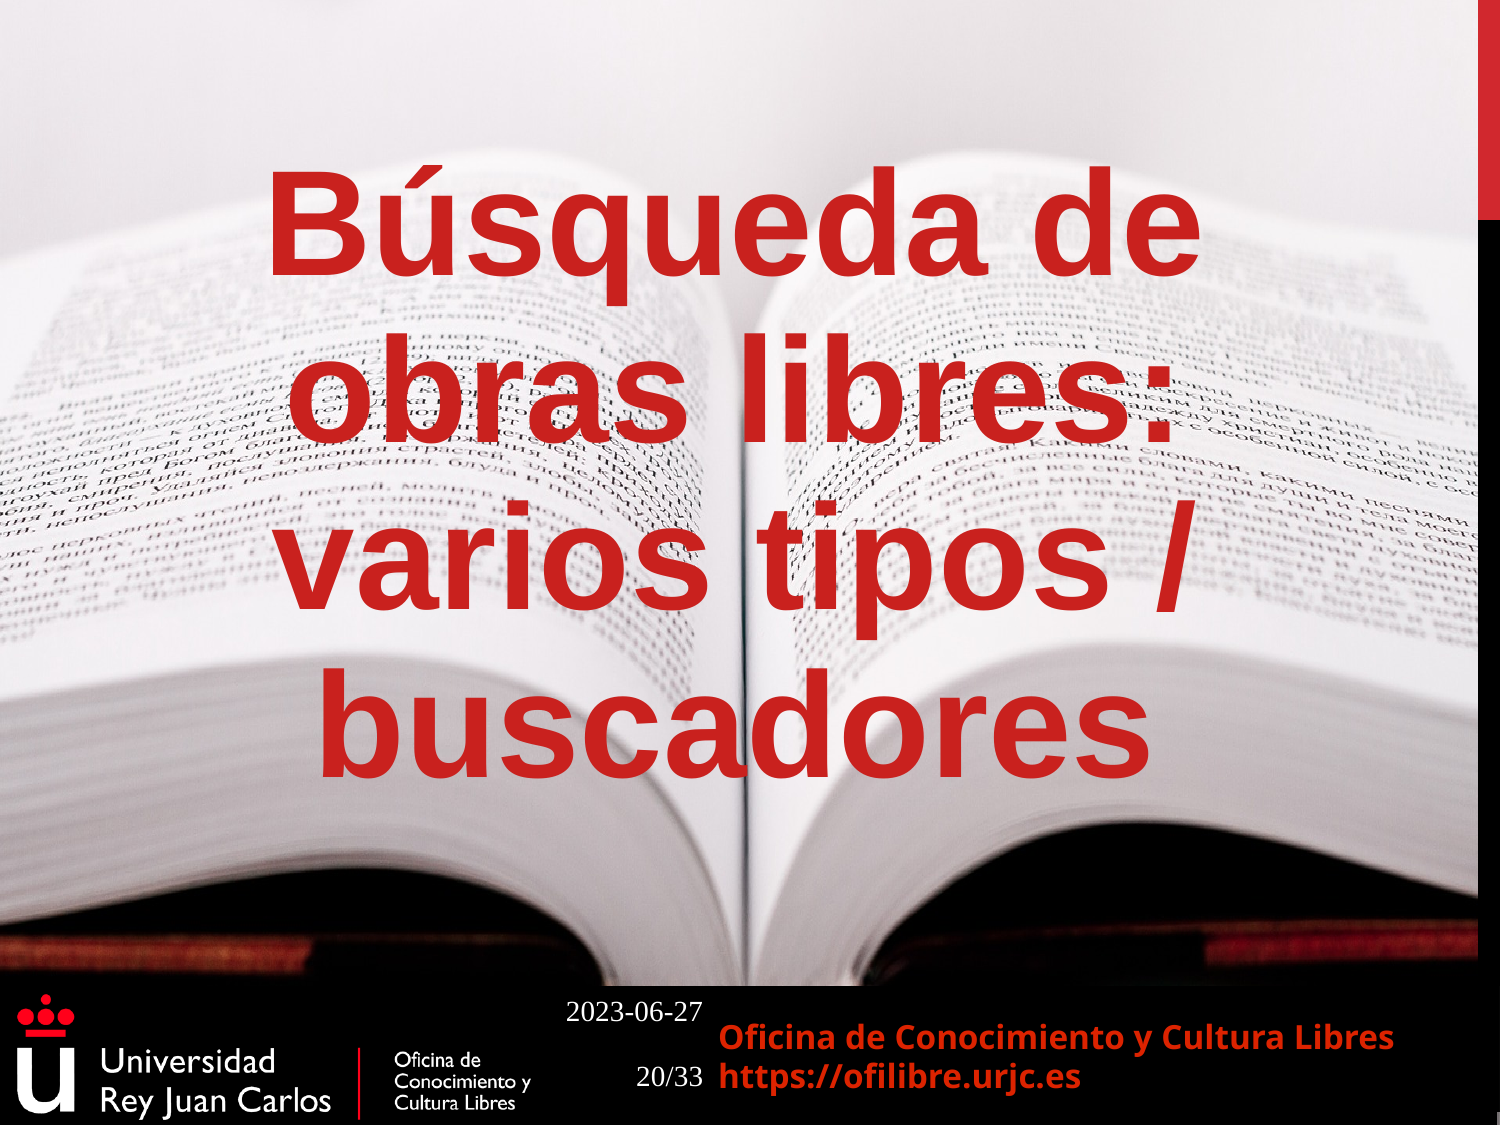

Búsqueda de obras libres:
varios tipos / buscadores
#